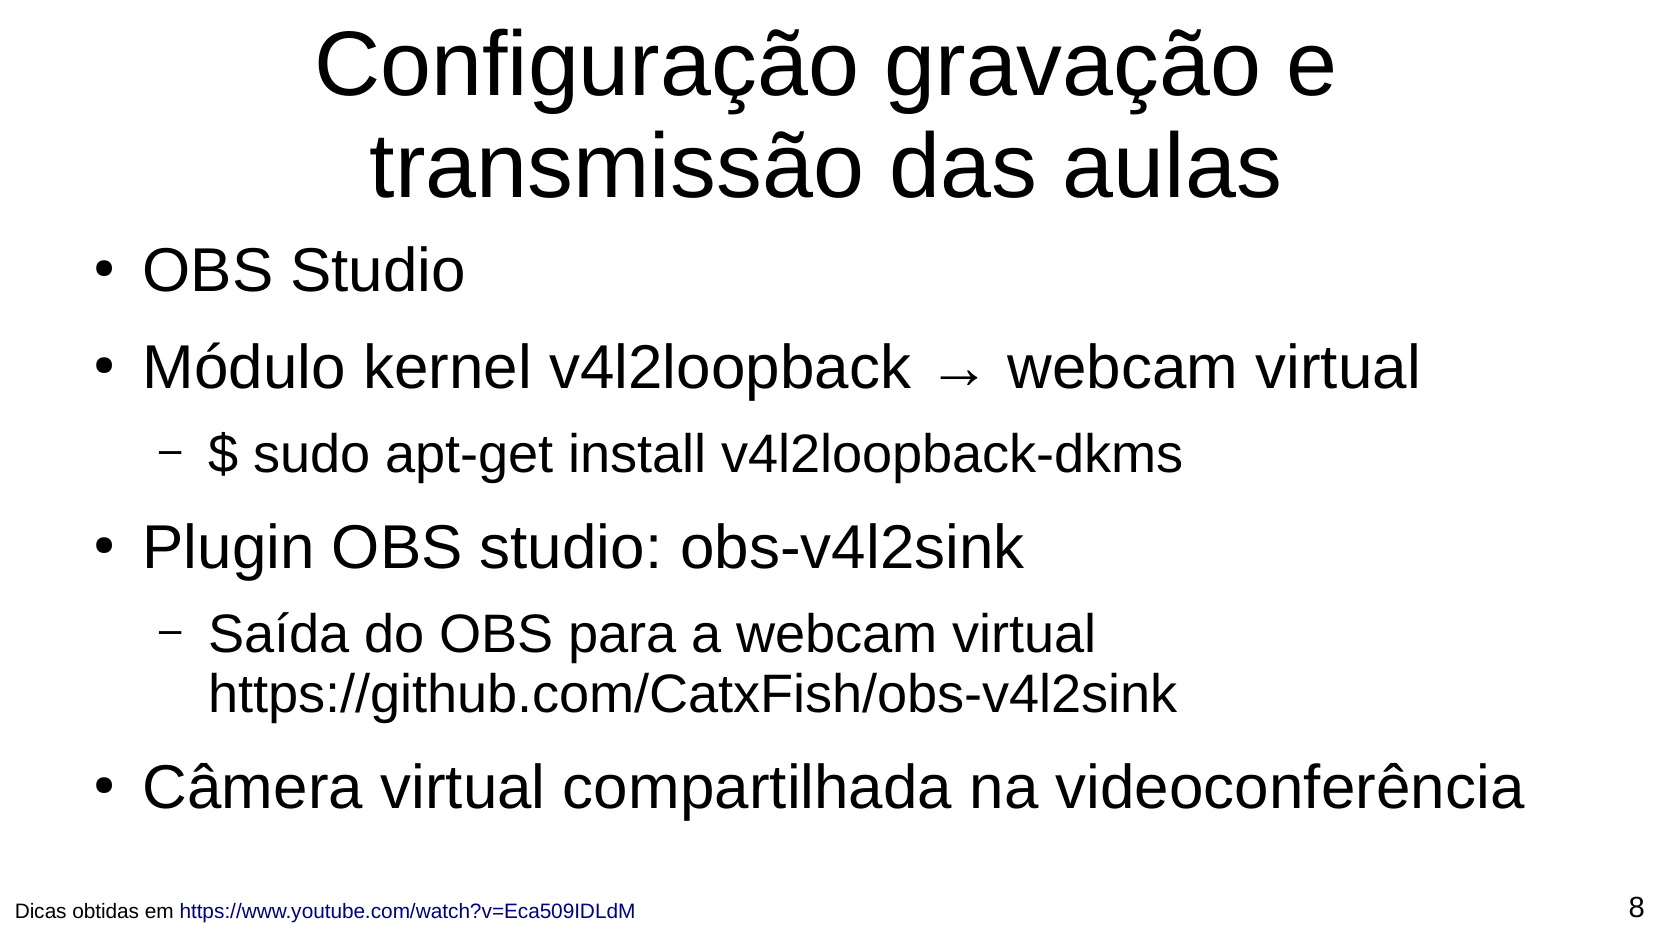

# Configuração gravação e transmissão das aulas
OBS Studio
Módulo kernel v4l2loopback → webcam virtual
$ sudo apt-get install v4l2loopback-dkms
Plugin OBS studio: obs-v4l2sink
Saída do OBS para a webcam virtual https://github.com/CatxFish/obs-v4l2sink
Câmera virtual compartilhada na videoconferência
Dicas obtidas em https://www.youtube.com/watch?v=Eca509IDLdM